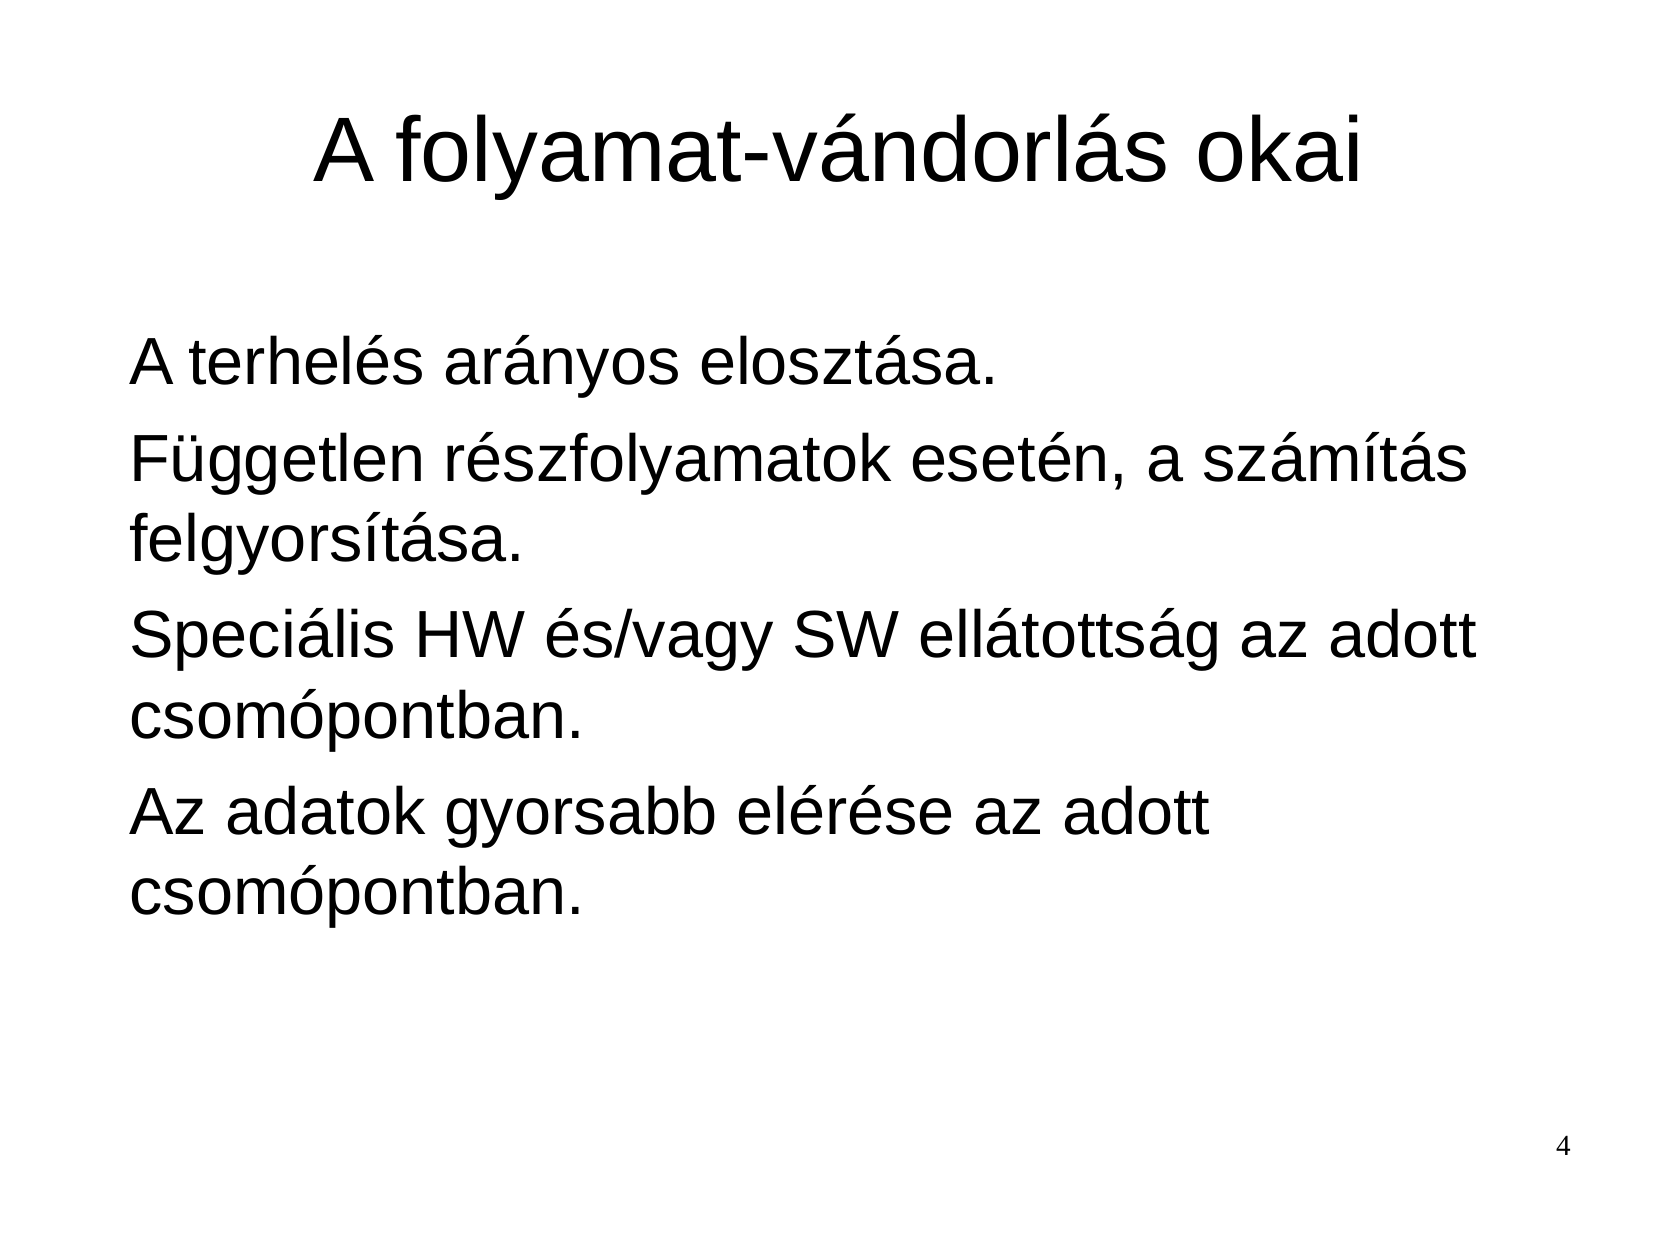

# A folyamat-vándorlás okai
A terhelés arányos elosztása.
Független részfolyamatok esetén, a számítás felgyorsítása.
Speciális HW és/vagy SW ellátottság az adott csomópontban.
Az adatok gyorsabb elérése az adott csomópontban.
4